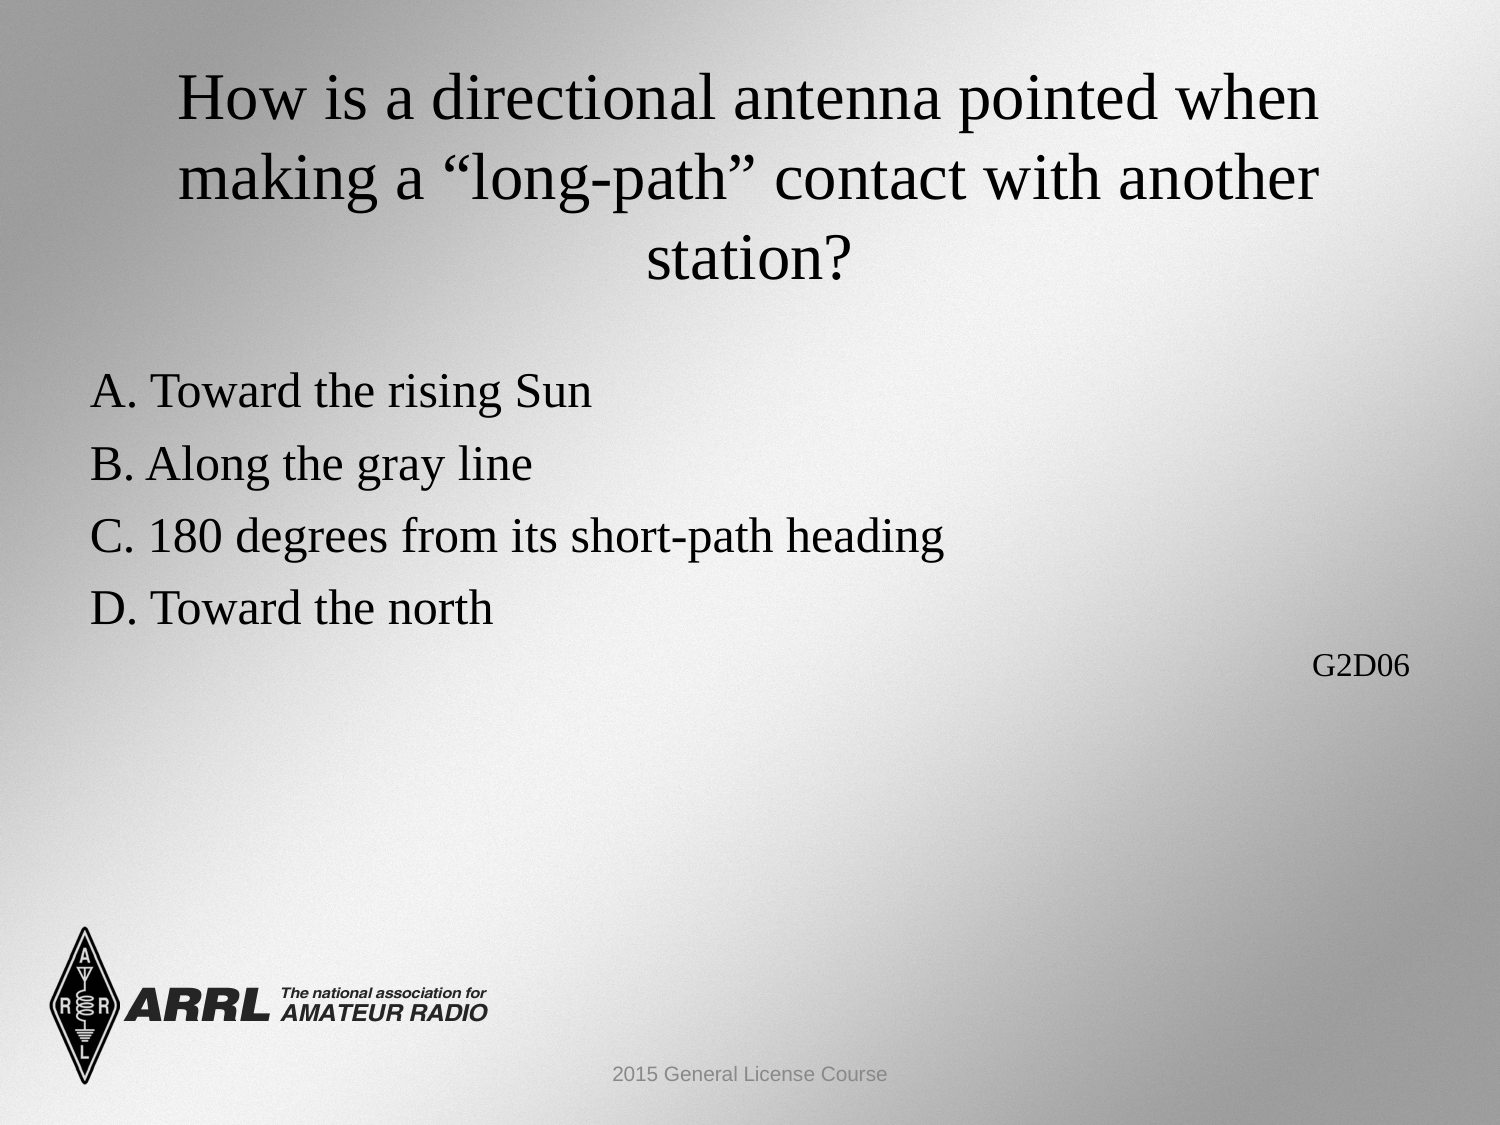

# How is a directional antenna pointed when making a “long-path” contact with another station?
A. Toward the rising Sun
B. Along the gray line
C. 180 degrees from its short-path heading
D. Toward the north
 G2D06
2015 General License Course